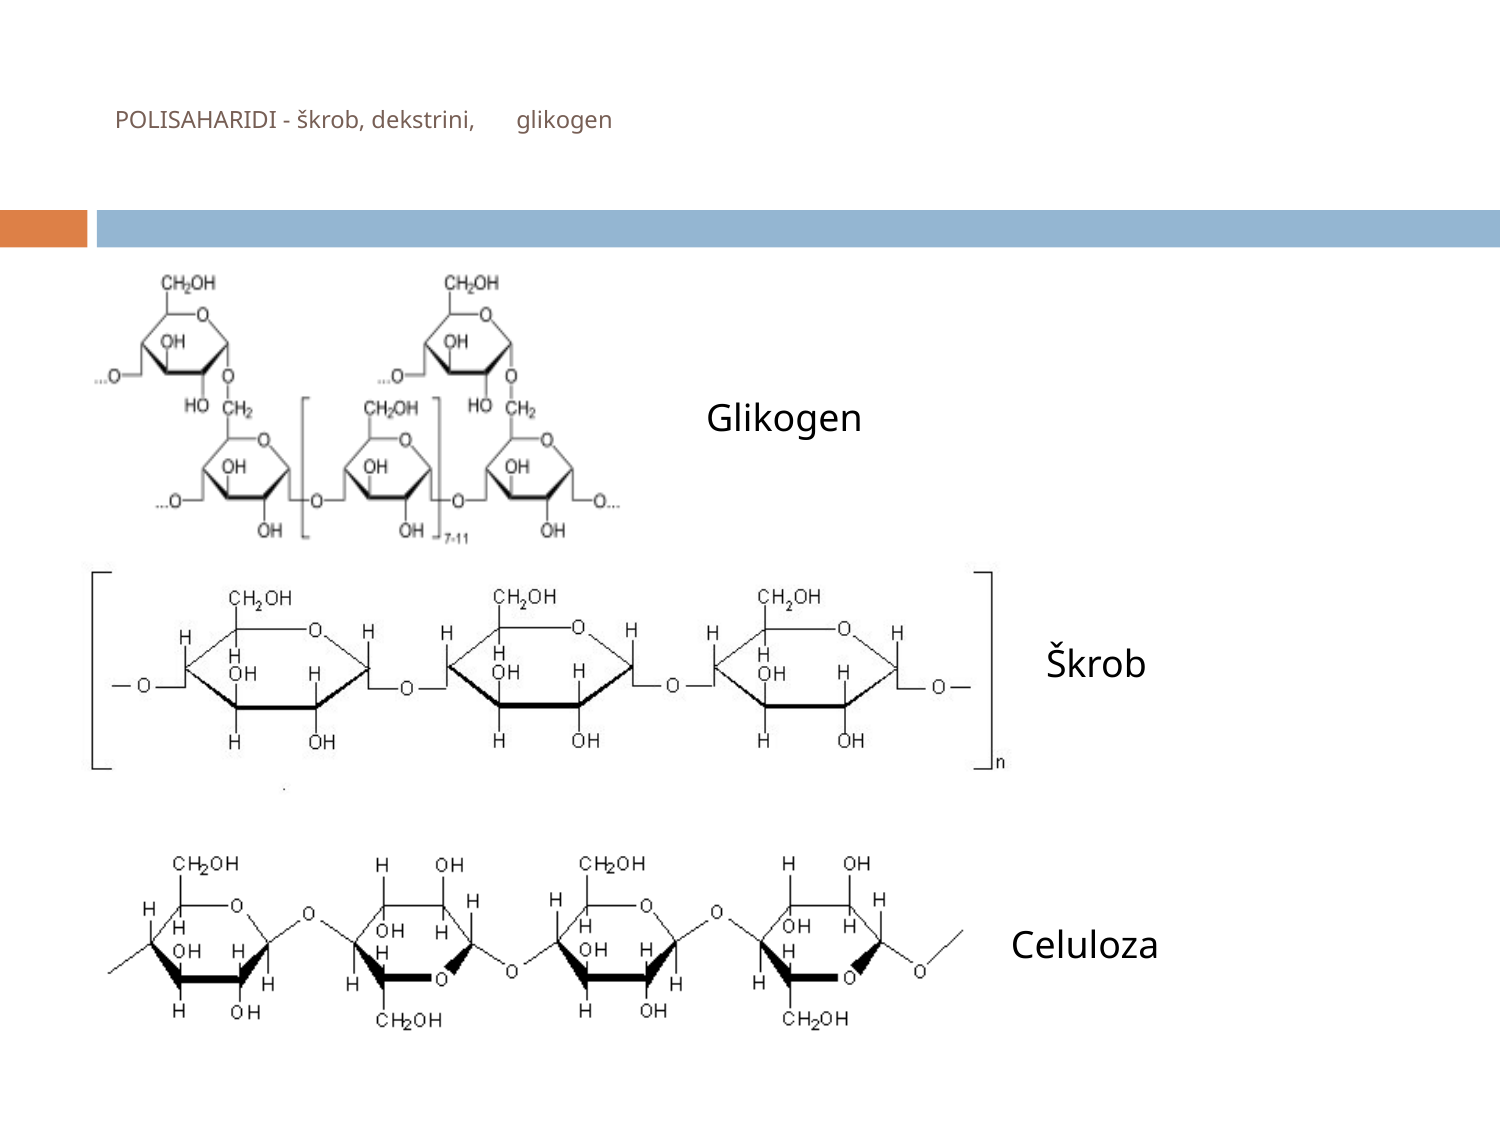

# POLISAHARIDI - škrob, dekstrini, 				 glikogen
Glikogen
Škrob
Celuloza